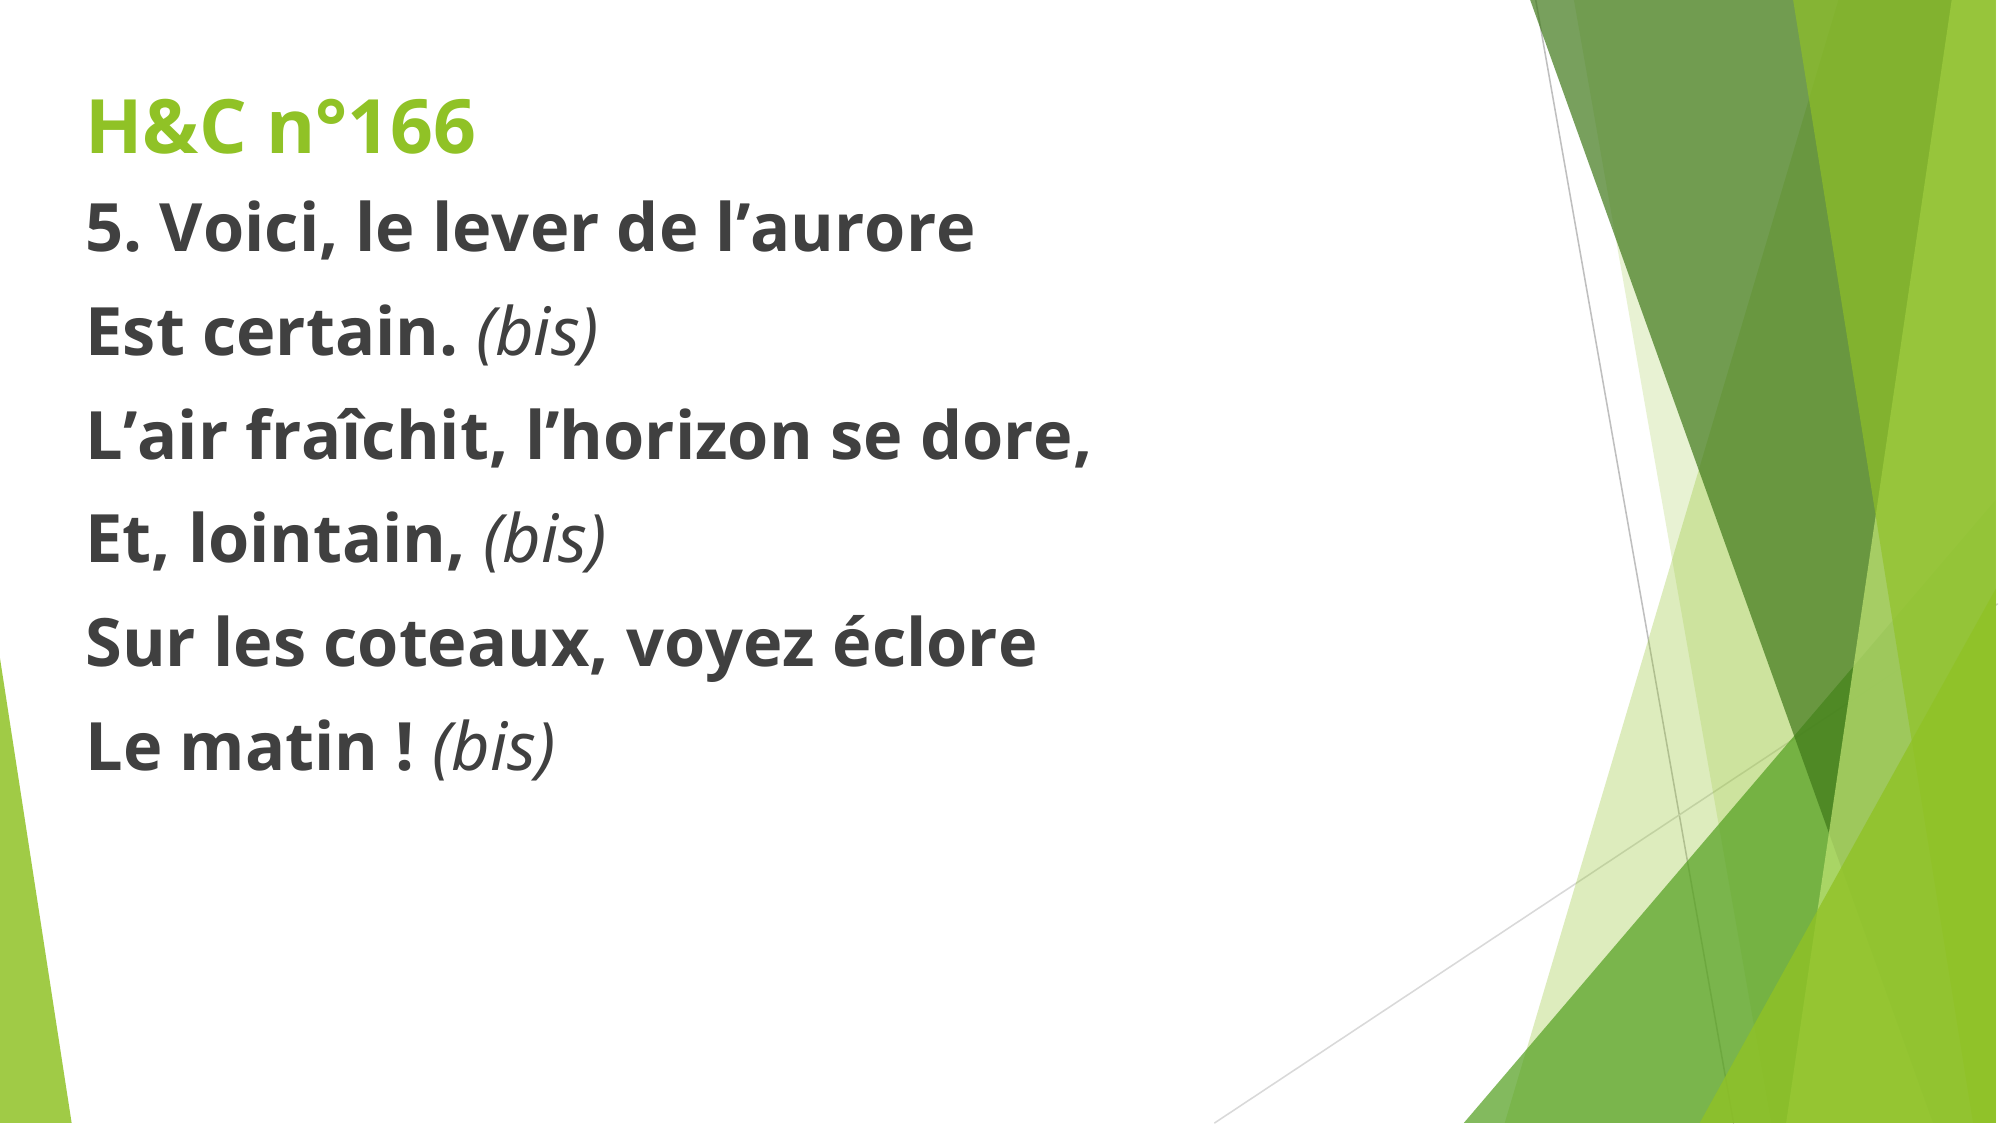

H&C n°166
5. Voici, le lever de l’aurore
Est certain. (bis)
L’air fraîchit, l’horizon se dore,
Et, lointain, (bis)
Sur les coteaux, voyez éclore
Le matin ! (bis)